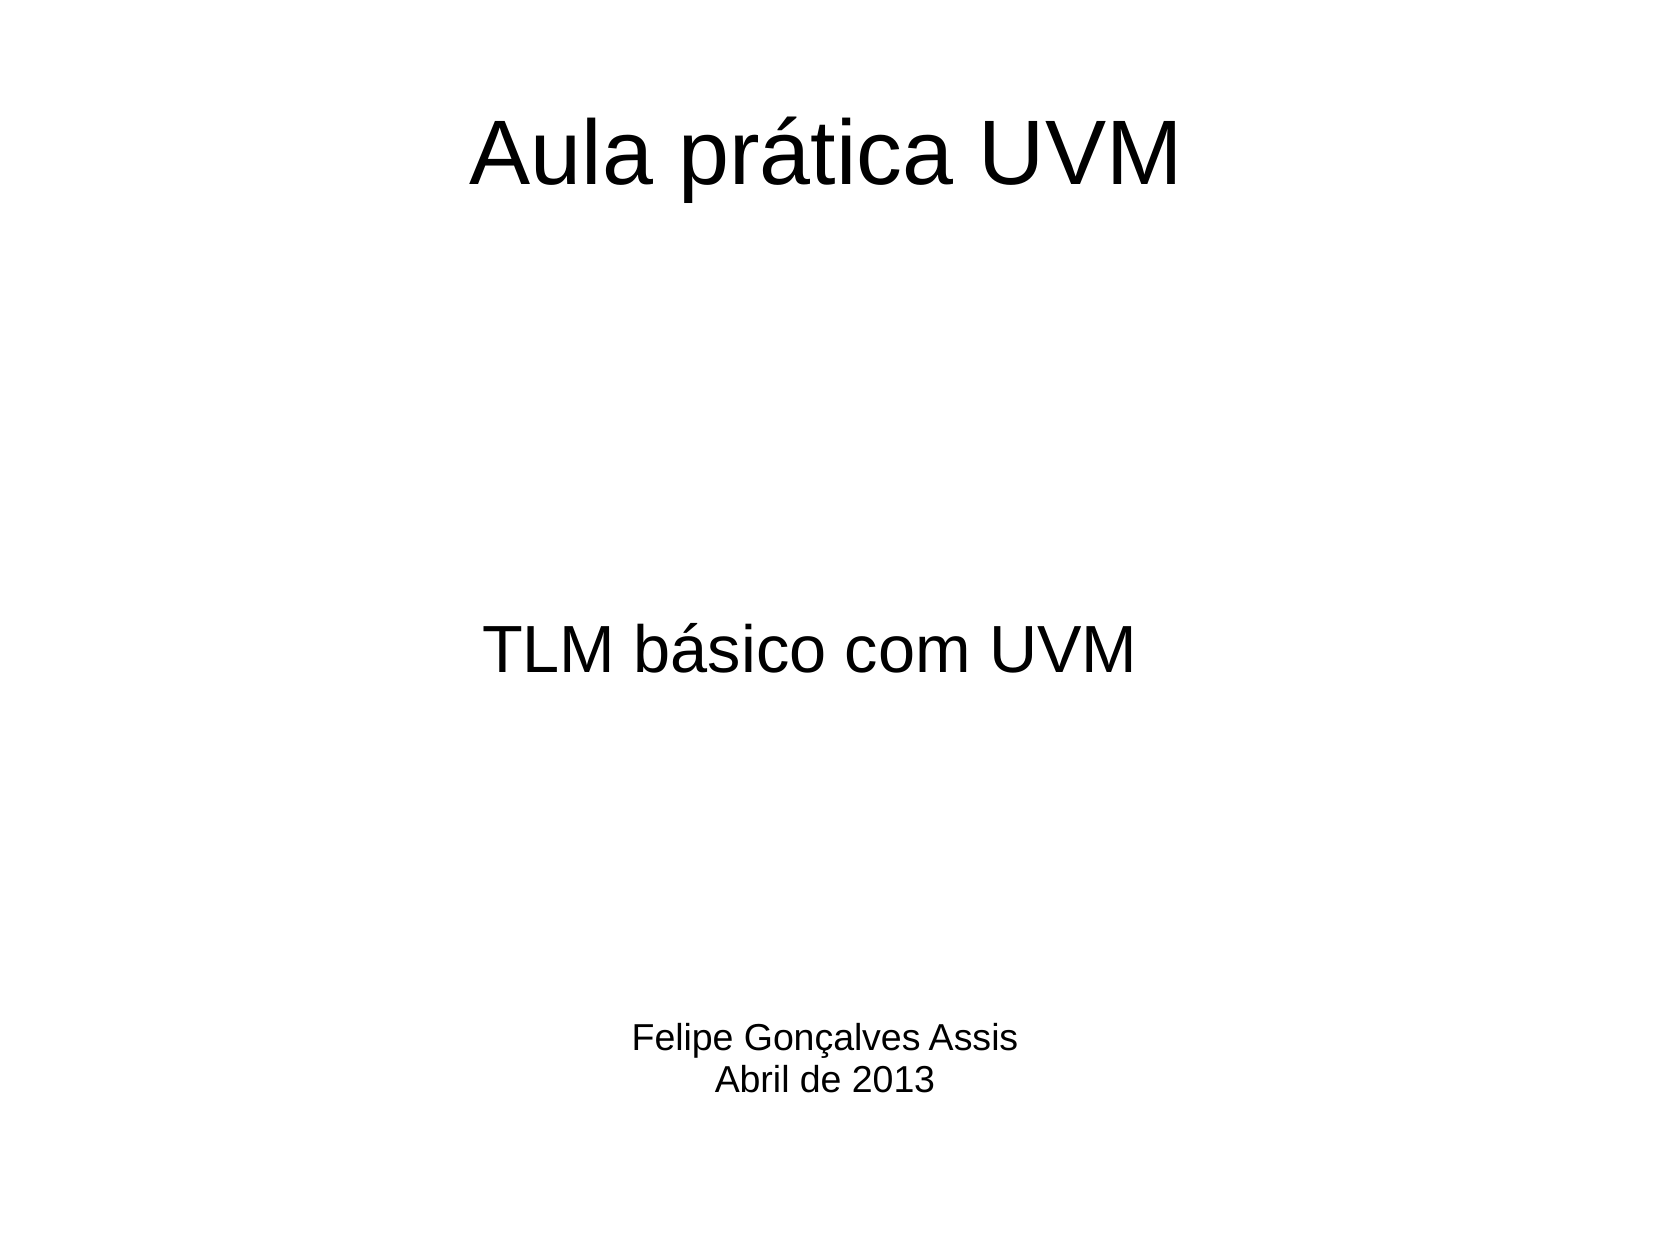

# Aula prática UVM
TLM básico com UVM
Felipe Gonçalves Assis
Abril de 2013